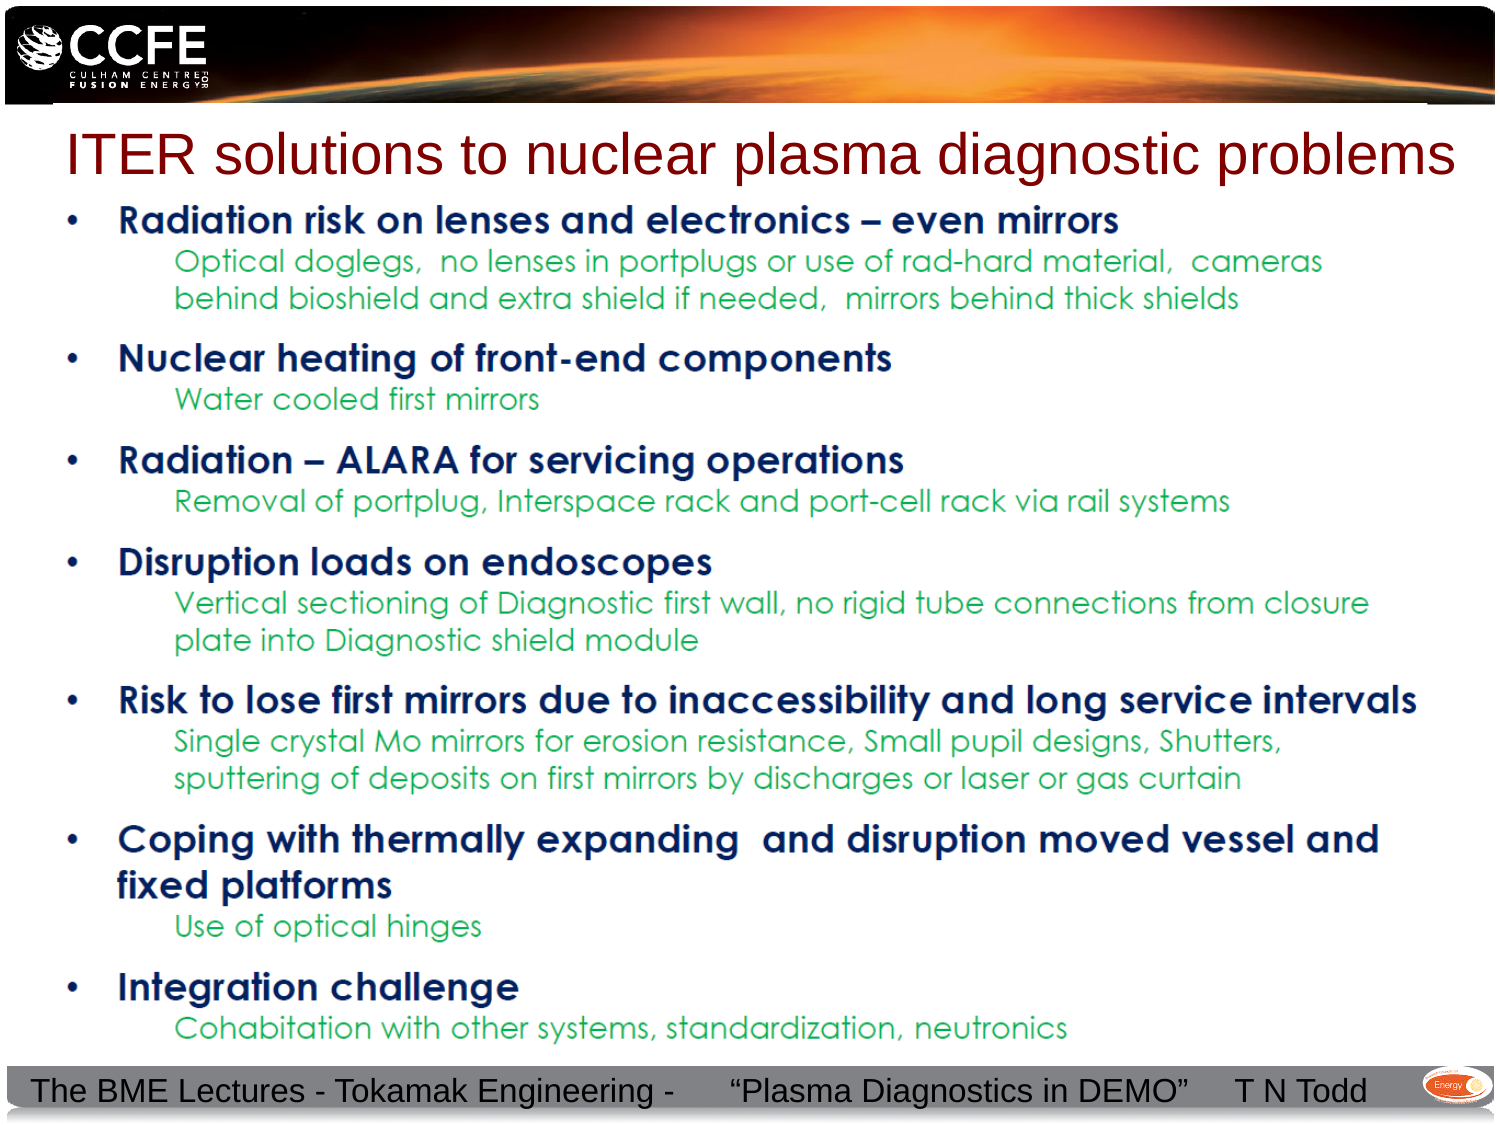

ITER solutions to nuclear plasma diagnostic problems